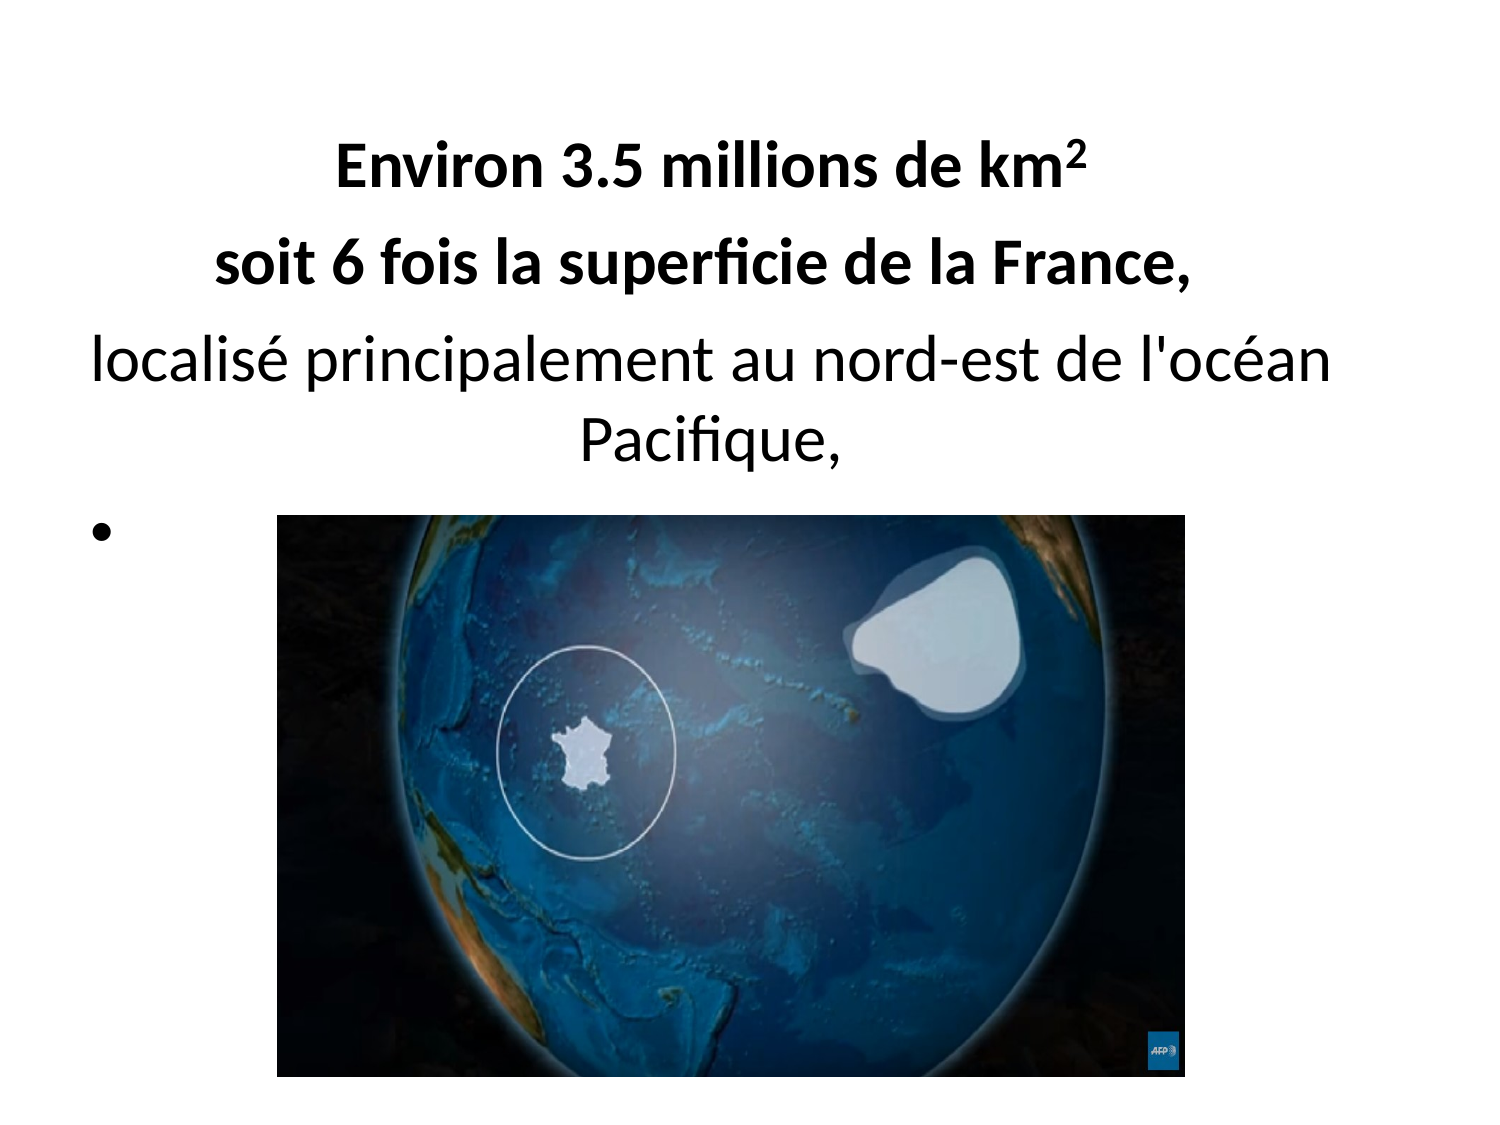

# Environ 3.5 millions de km2
soit 6 fois la superficie de la France,
localisé principalement au nord-est de l'océan Pacifique,